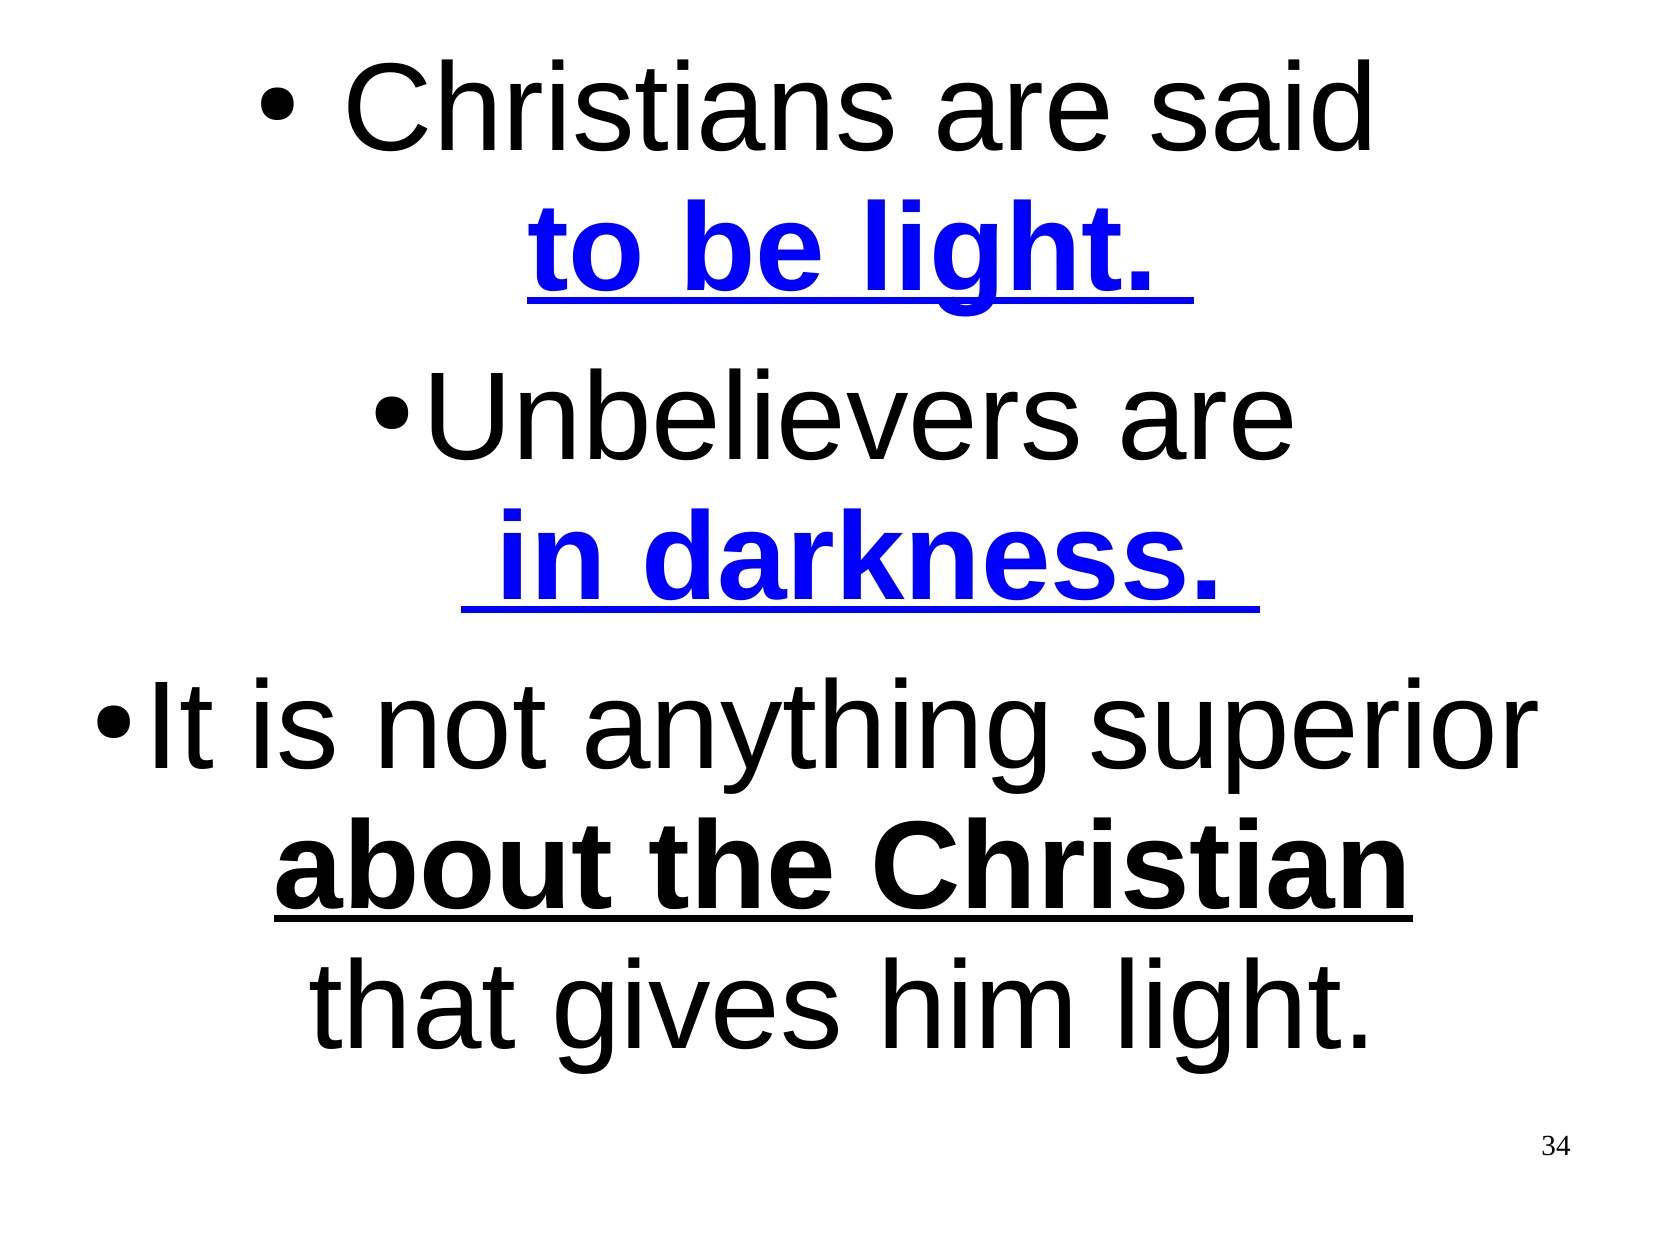

# Christians are said to be light.
Unbelievers are
 in darkness.
It is not anything superior
about the Christian
that gives him light.
34